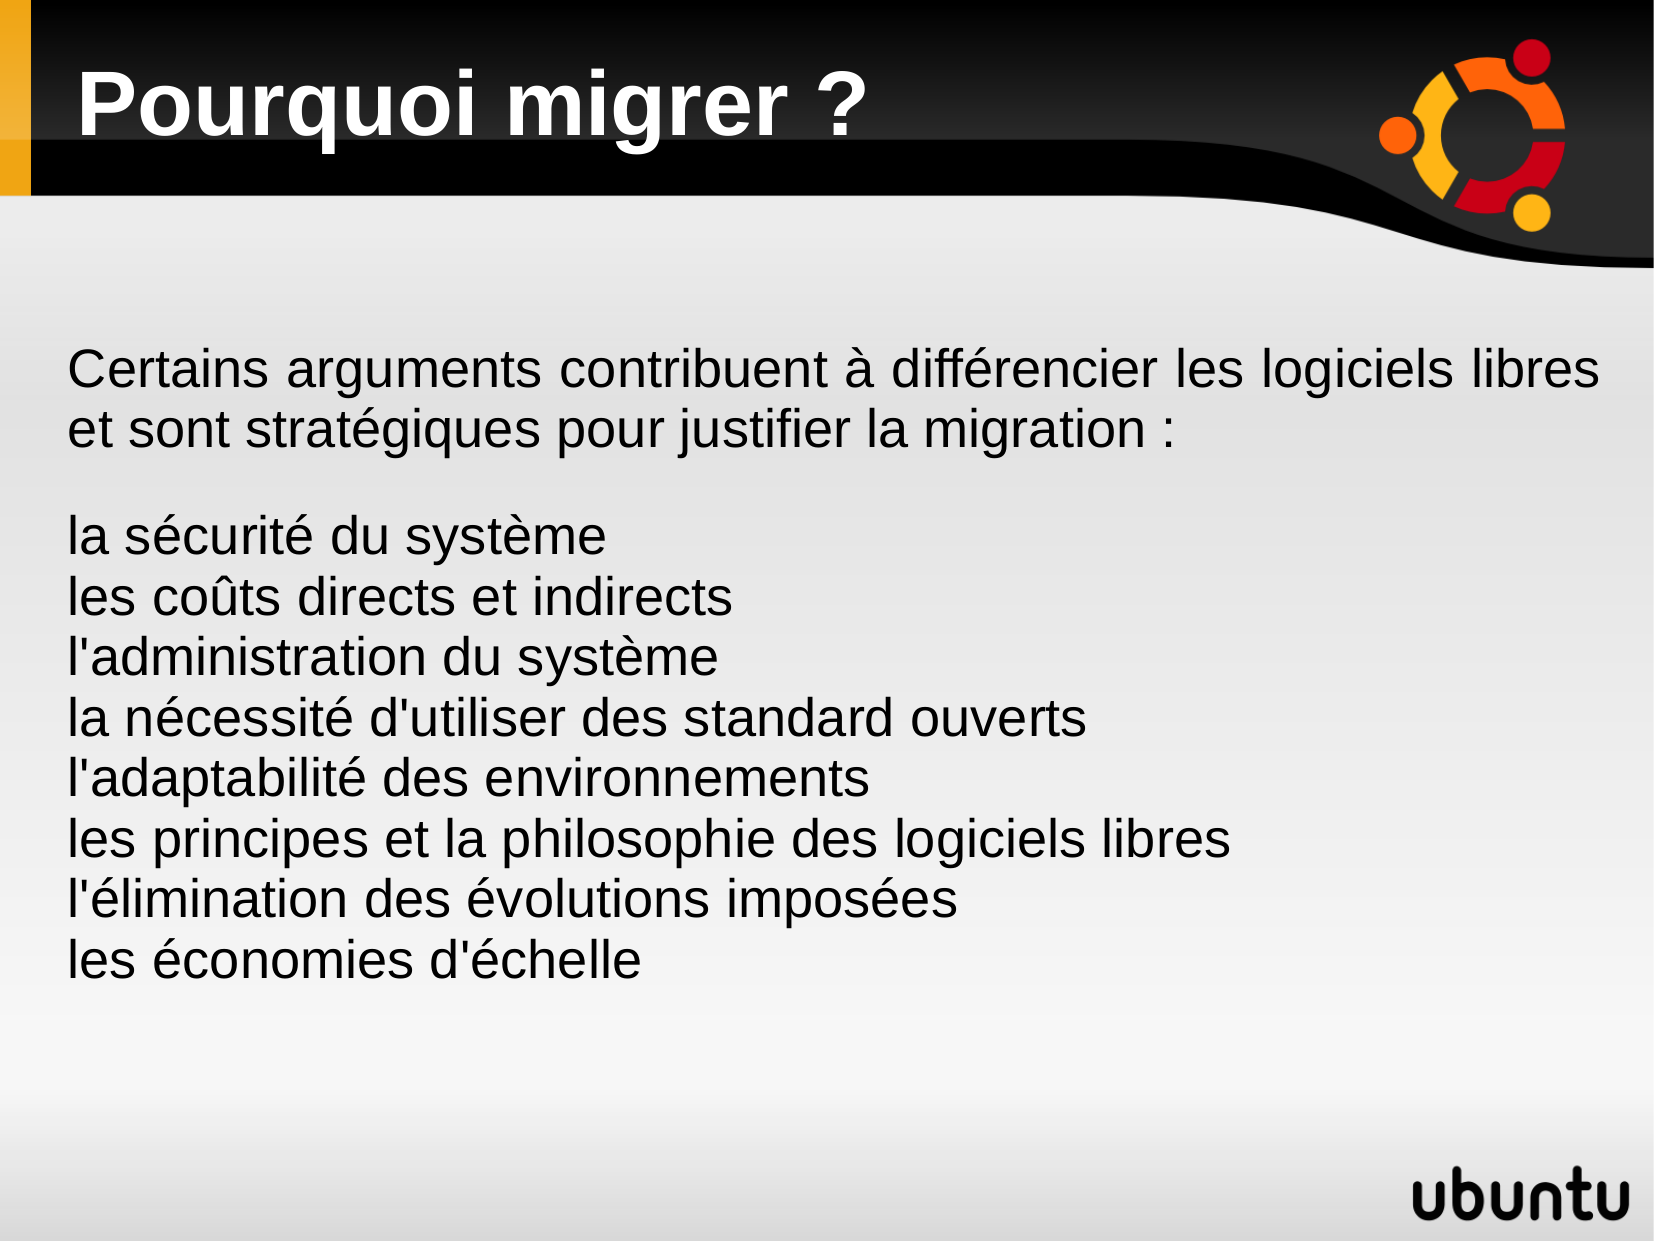

# Pourquoi migrer ?
Certains arguments contribuent à différencier les logiciels libres et sont stratégiques pour justifier la migration :
la sécurité du système
les coûts directs et indirects
l'administration du système
la nécessité d'utiliser des standard ouverts
l'adaptabilité des environnements
les principes et la philosophie des logiciels libres
l'élimination des évolutions imposées
les économies d'échelle